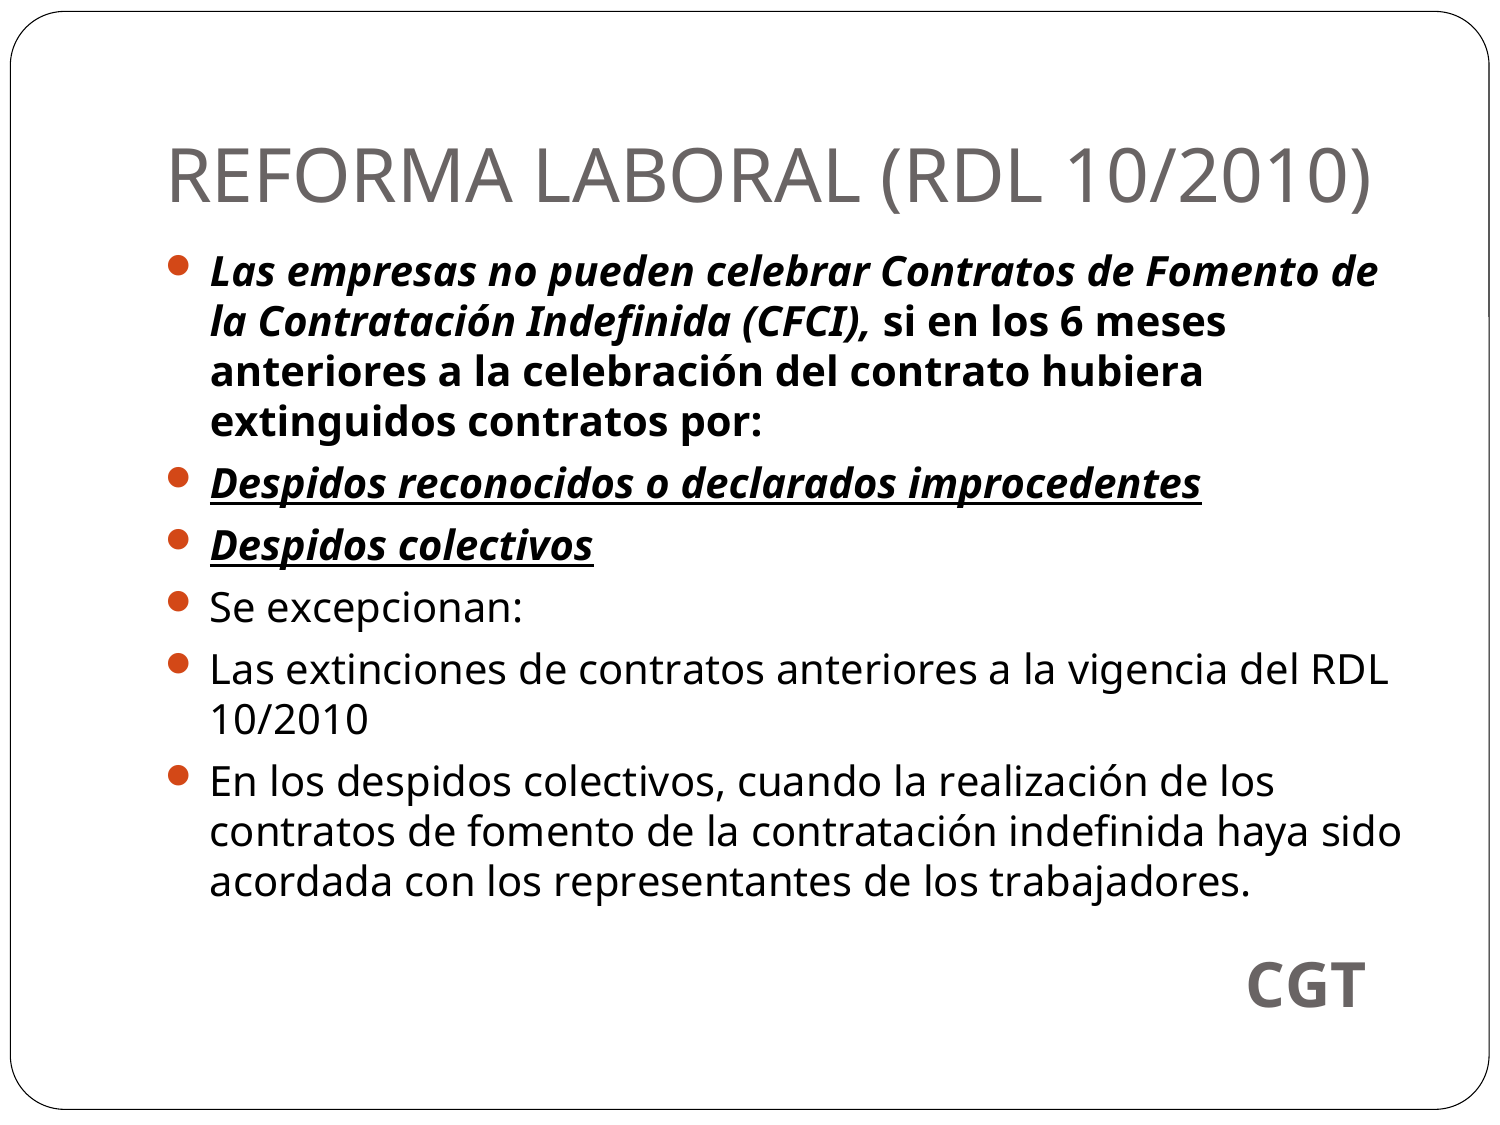

# REFORMA LABORAL (RDL 10/2010)
Las empresas no pueden celebrar Contratos de Fomento de la Contratación Indefinida (CFCI), si en los 6 meses anteriores a la celebración del contrato hubiera extinguidos contratos por:
Despidos reconocidos o declarados improcedentes
Despidos colectivos
Se excepcionan:
Las extinciones de contratos anteriores a la vigencia del RDL 10/2010
En los despidos colectivos, cuando la realización de los contratos de fomento de la contratación indefinida haya sido acordada con los representantes de los trabajadores.
CGT